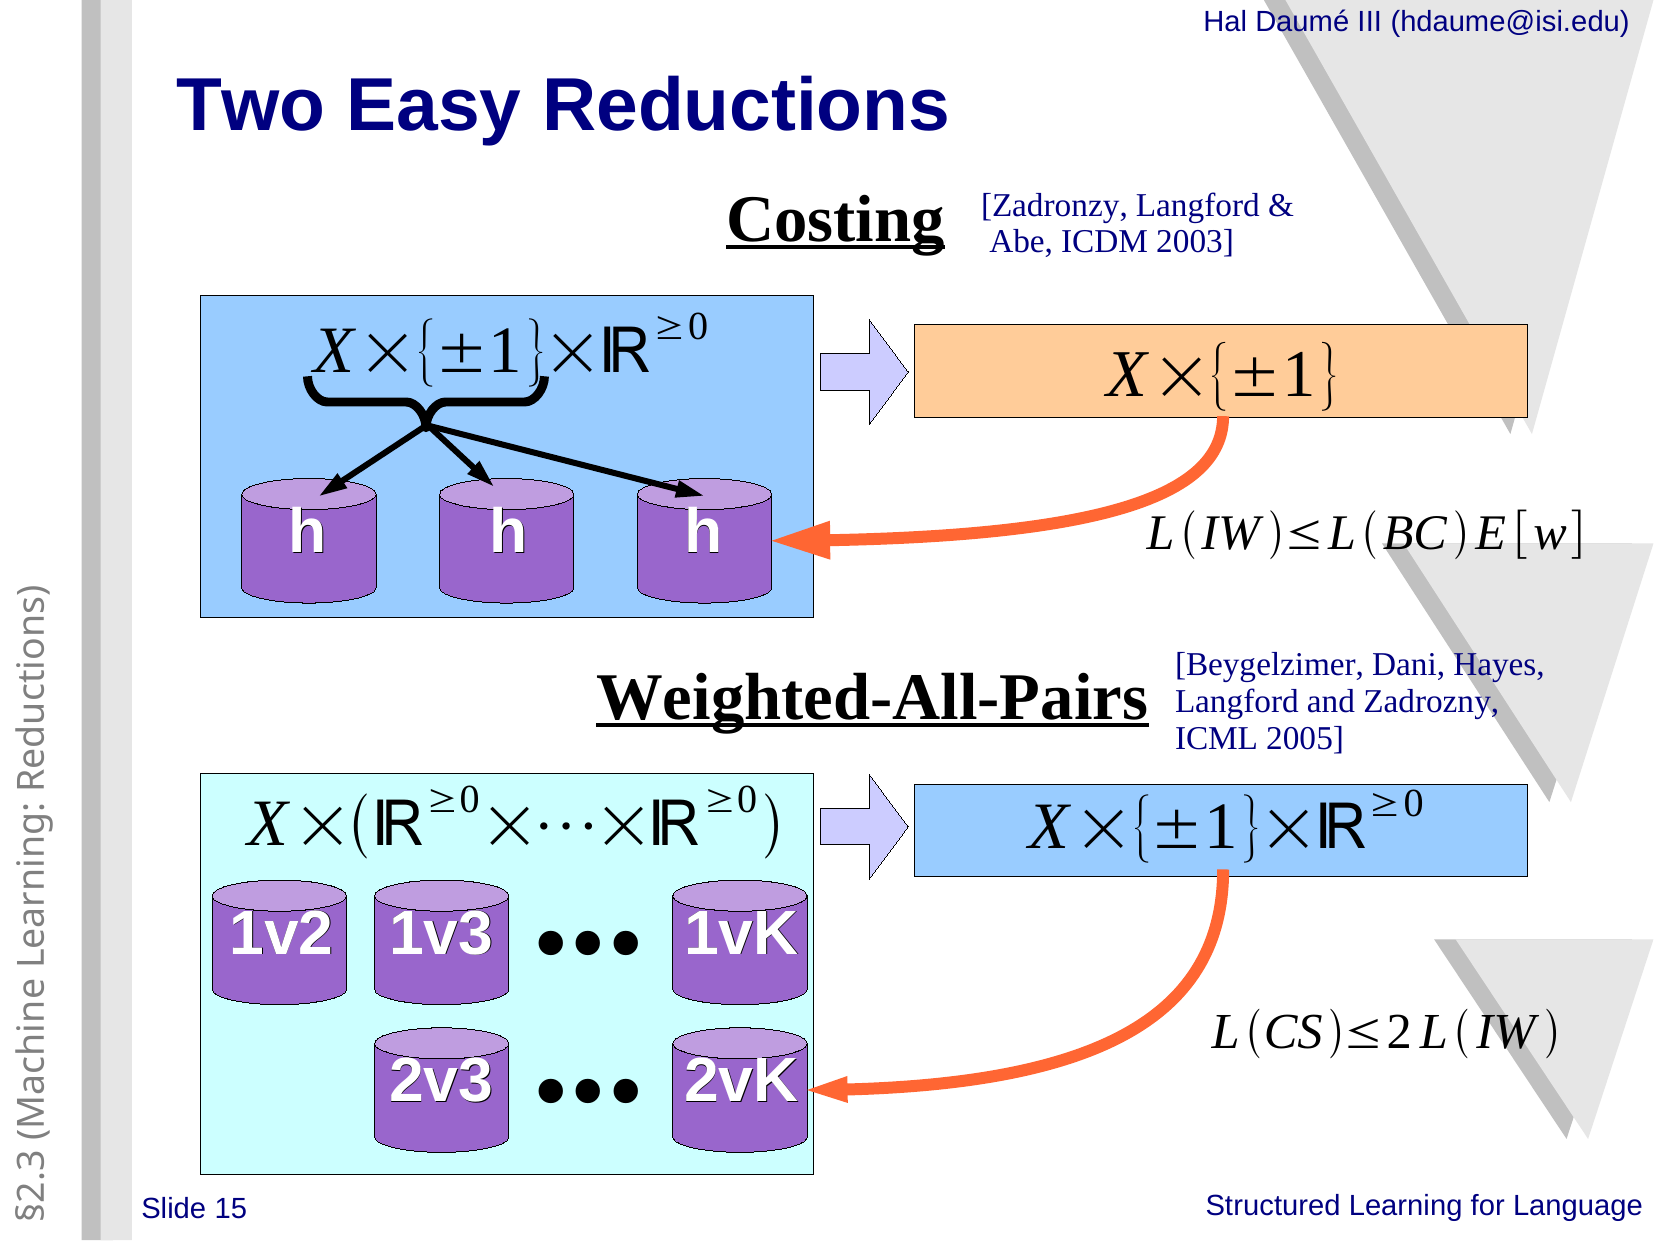

# Two Easy Reductions
Costing
[Zadronzy, Langford &
 Abe, ICDM 2003]
h
h
h
[Beygelzimer, Dani, Hayes,
Langford and Zadrozny,
ICML 2005]
Weighted-All-Pairs
...
1v2
1v3
1vK
...
2v3
2vK
§2.3 (Machine Learning: Reductions)